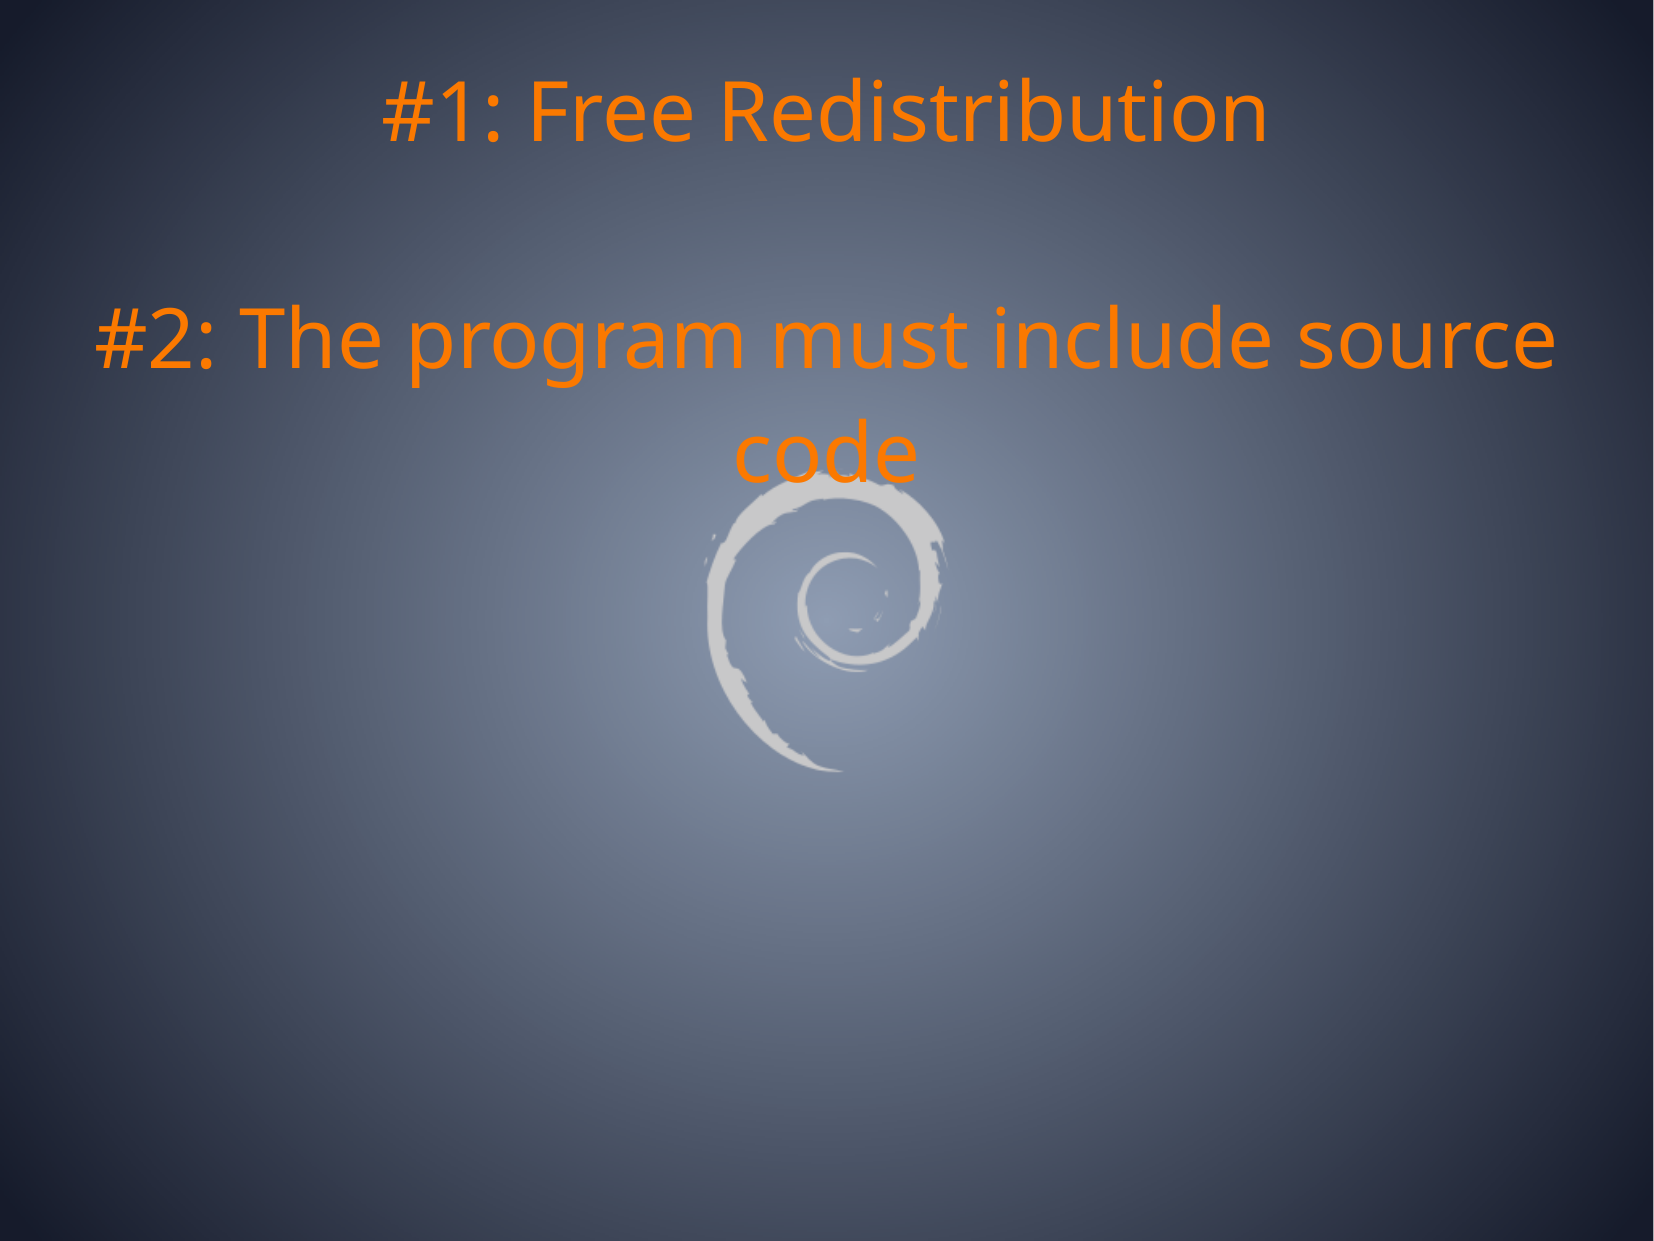

#1: Free Redistribution
#2: The program must include source code